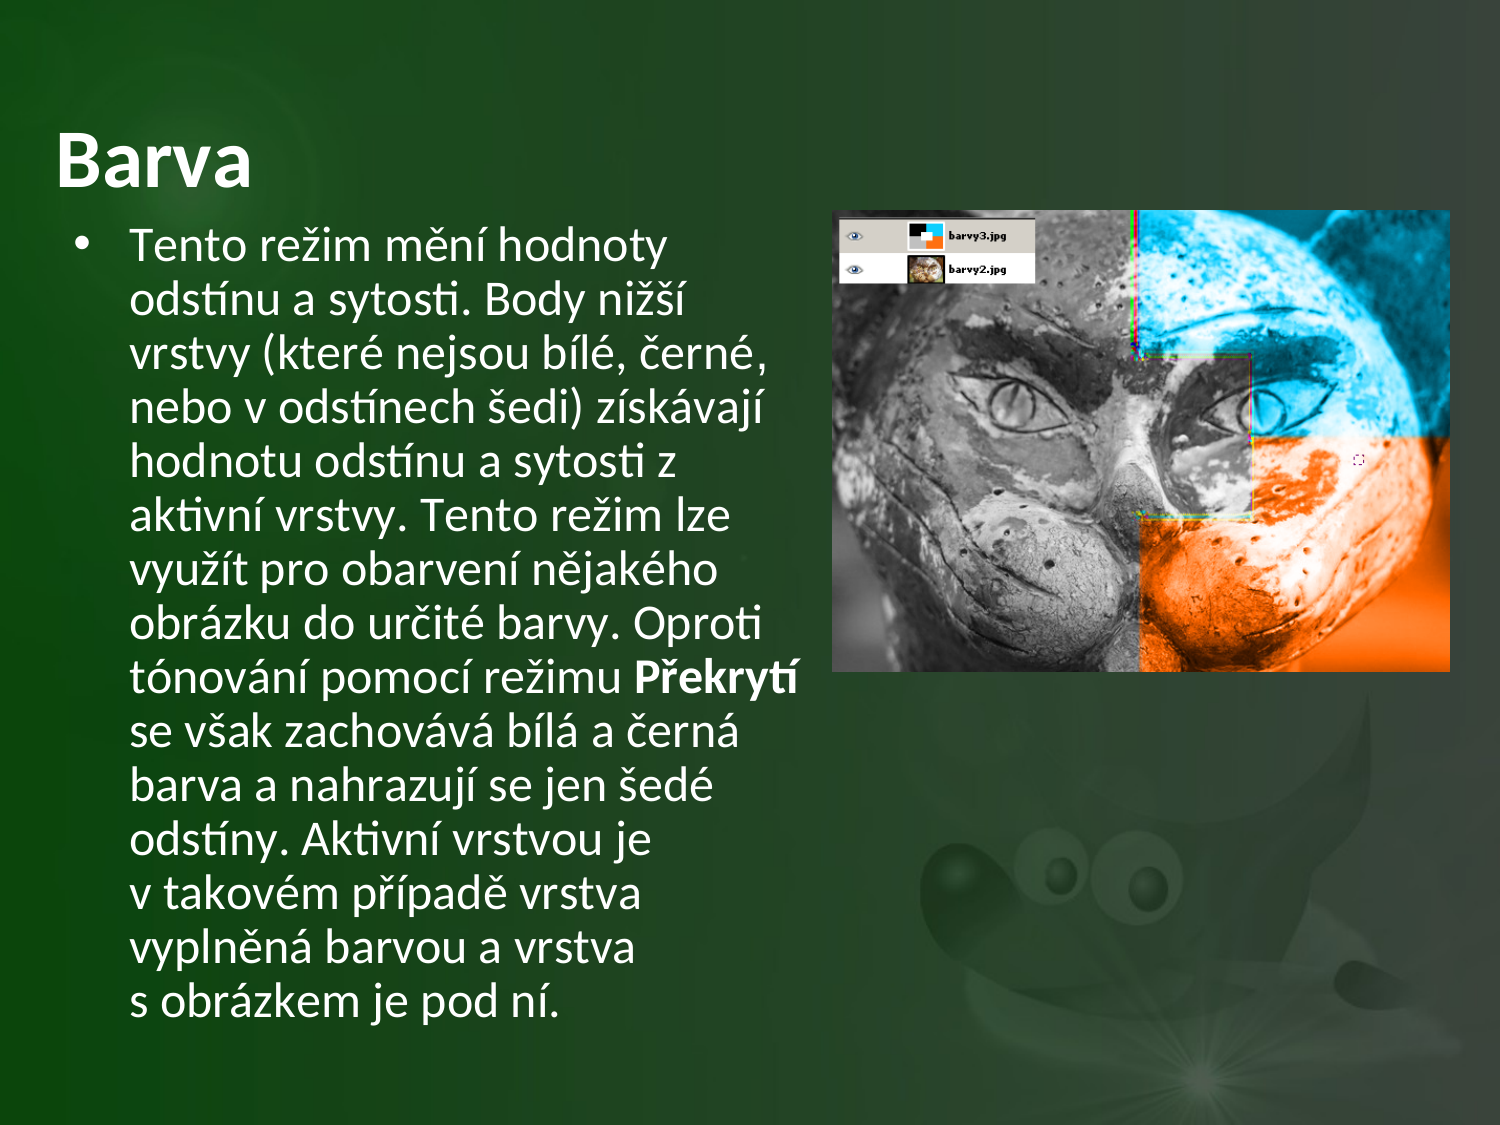

Barva
Tento režim mění hodnoty odstínu a sytosti. Body nižší vrstvy (které nejsou bílé, černé, nebo v odstínech šedi) získávají hodnotu odstínu a sytosti z aktivní vrstvy. Tento režim lze využít pro obarvení nějakého obrázku do určité barvy. Oproti tónování pomocí režimu Překrytí se však zachovává bílá a černá barva a nahrazují se jen šedé odstíny. Aktivní vrstvou je
v takovém případě vrstva vyplněná barvou a vrstva
s obrázkem je pod ní.